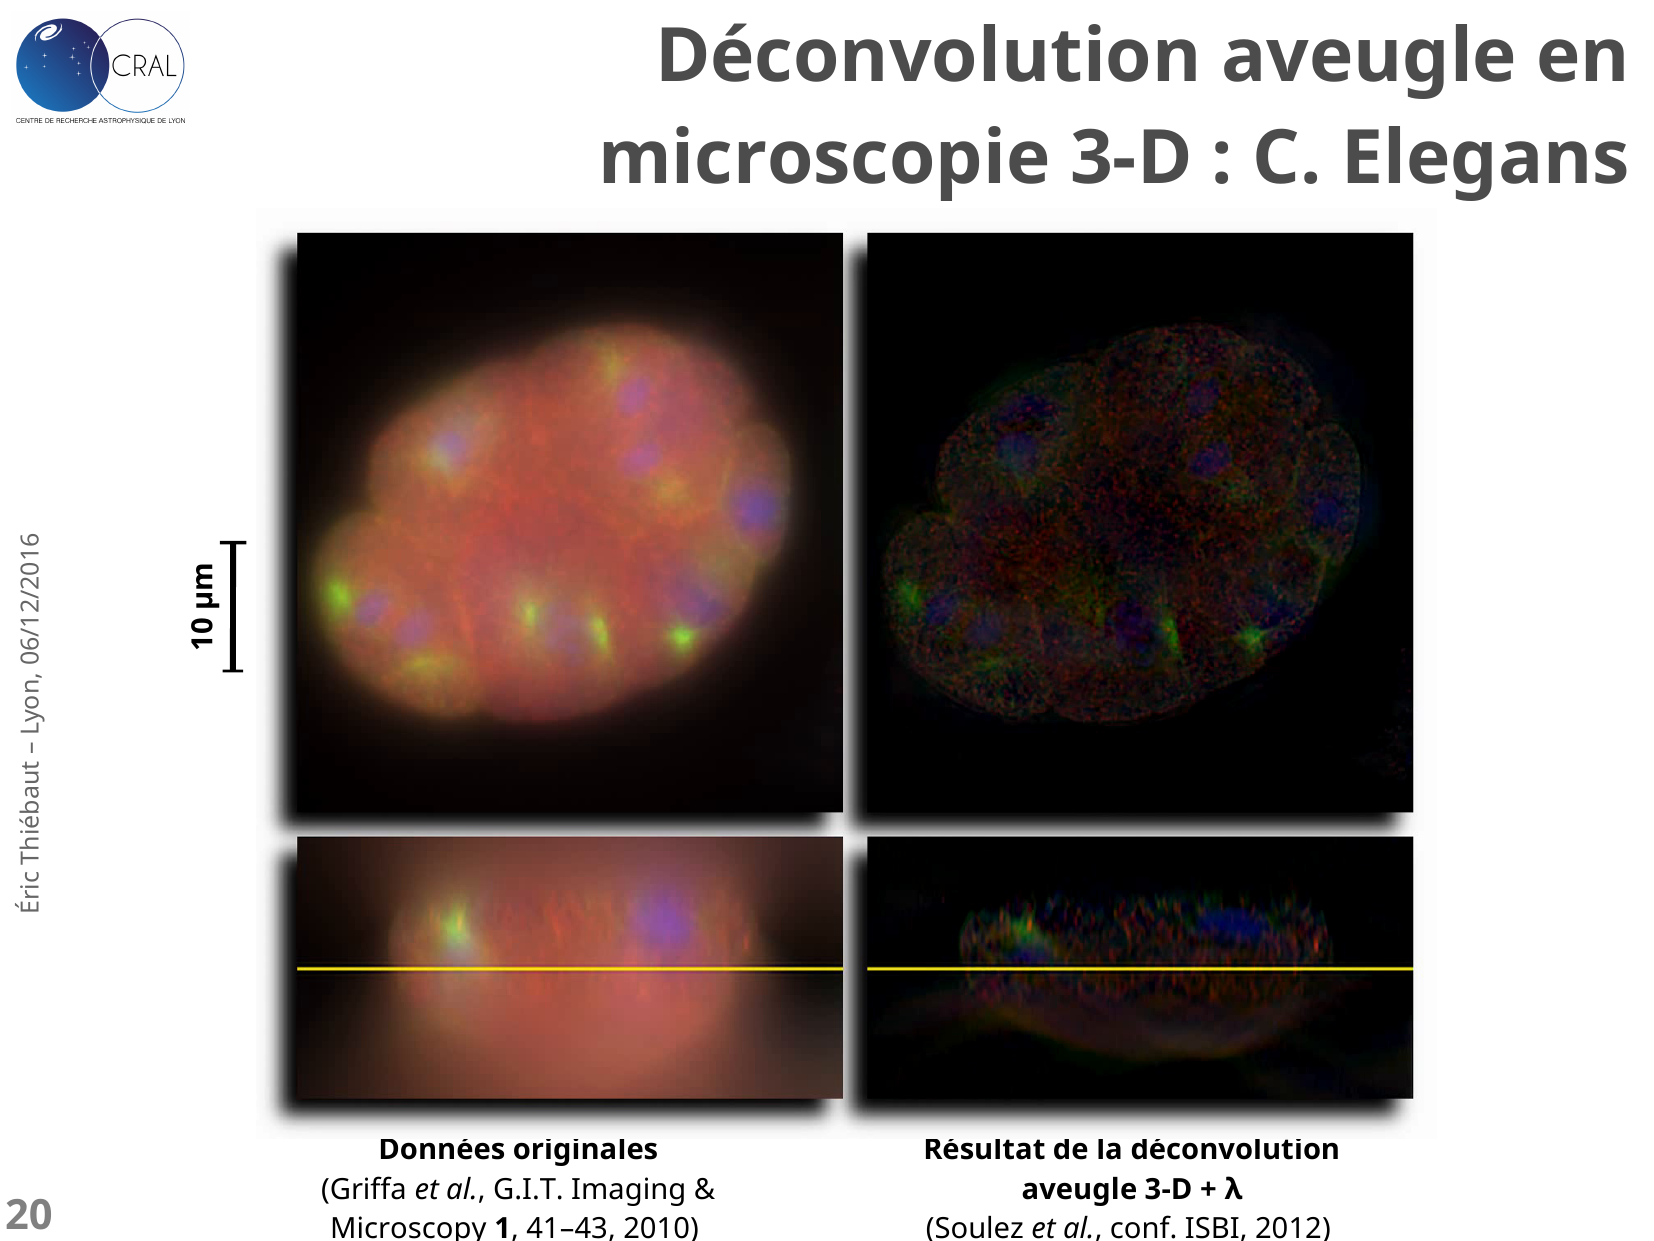

# Déconvolution aveugle en microscopie 3-D : C. Elegans
10 µm
Données originales
(Griffa et al., G.I.T. Imaging & Microscopy 1, 41–43, 2010)
Résultat de la déconvolution aveugle 3-D + λ
(Soulez et al., conf. ISBI, 2012)
20